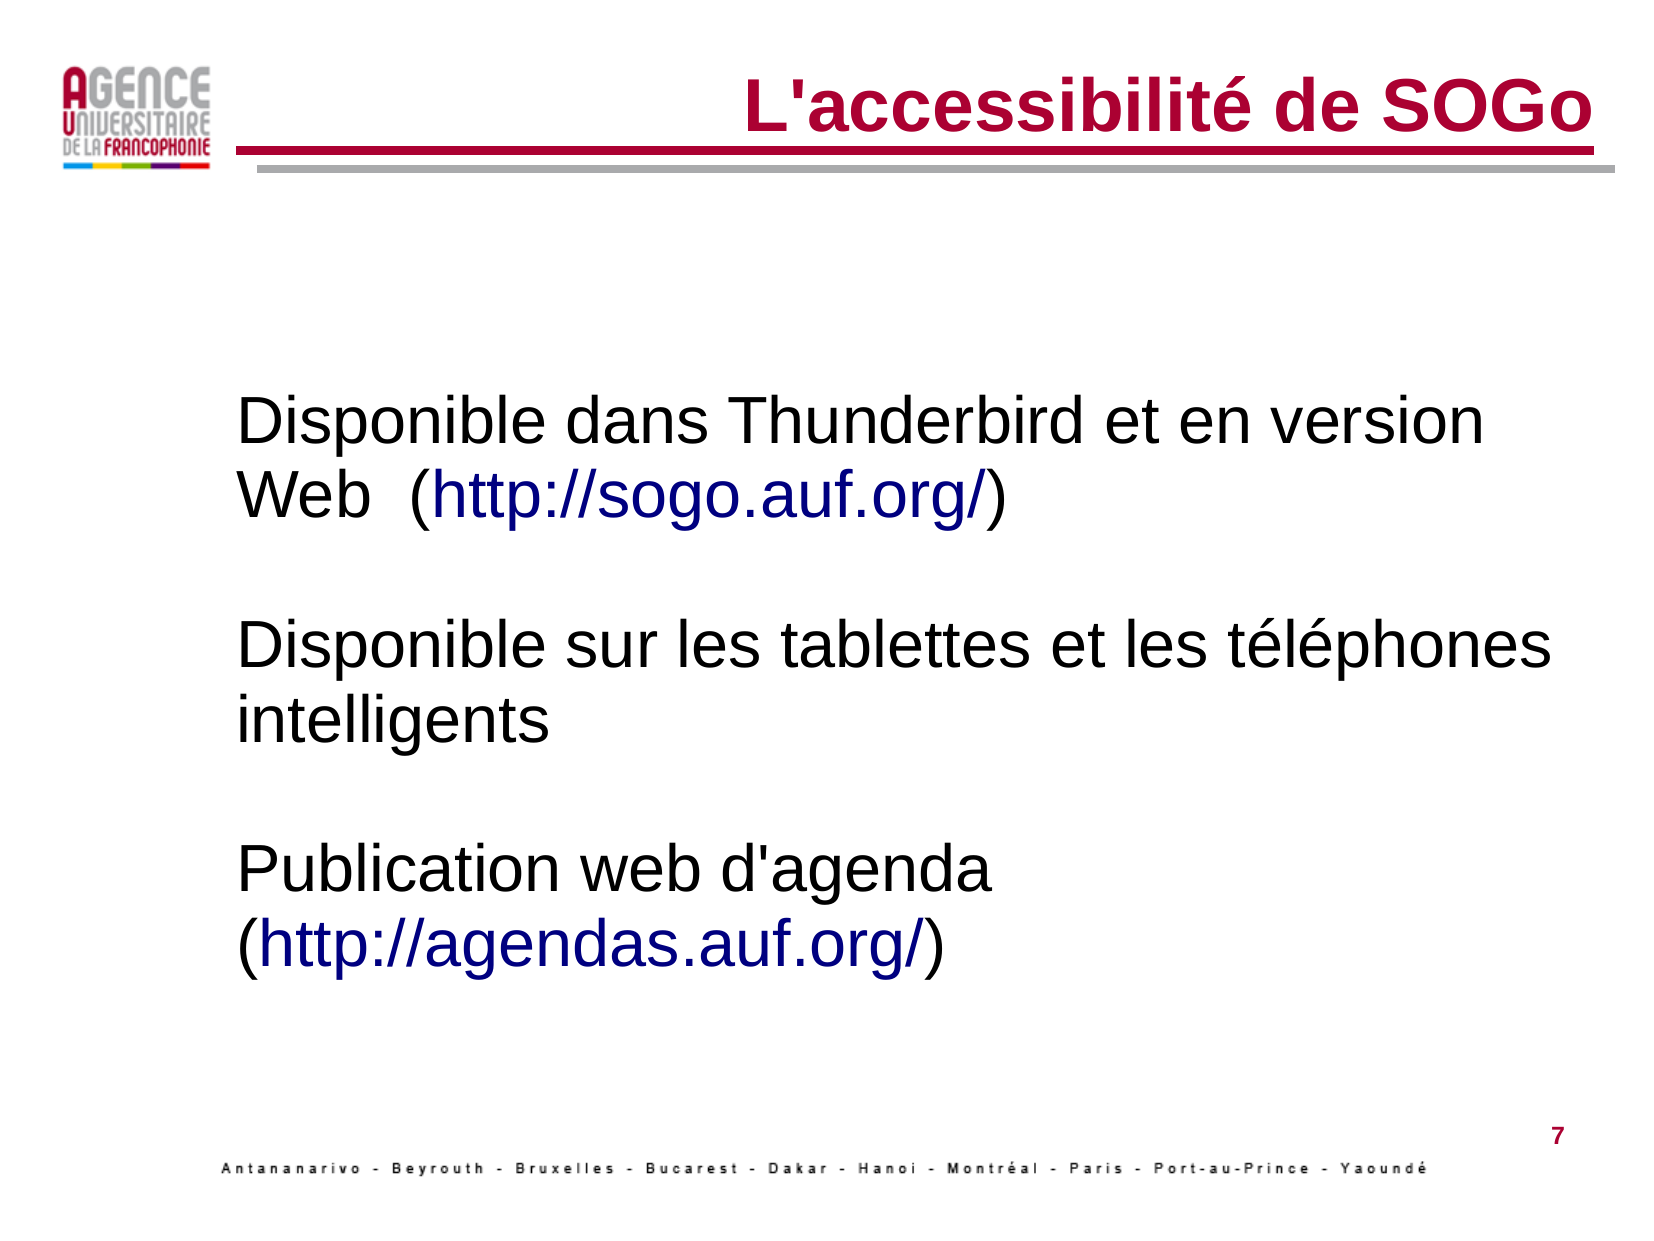

# L'accessibilité de SOGo
Disponible dans Thunderbird et en version Web (http://sogo.auf.org/)
Disponible sur les tablettes et les téléphones intelligents
Publication web d'agenda (http://agendas.auf.org/)
7